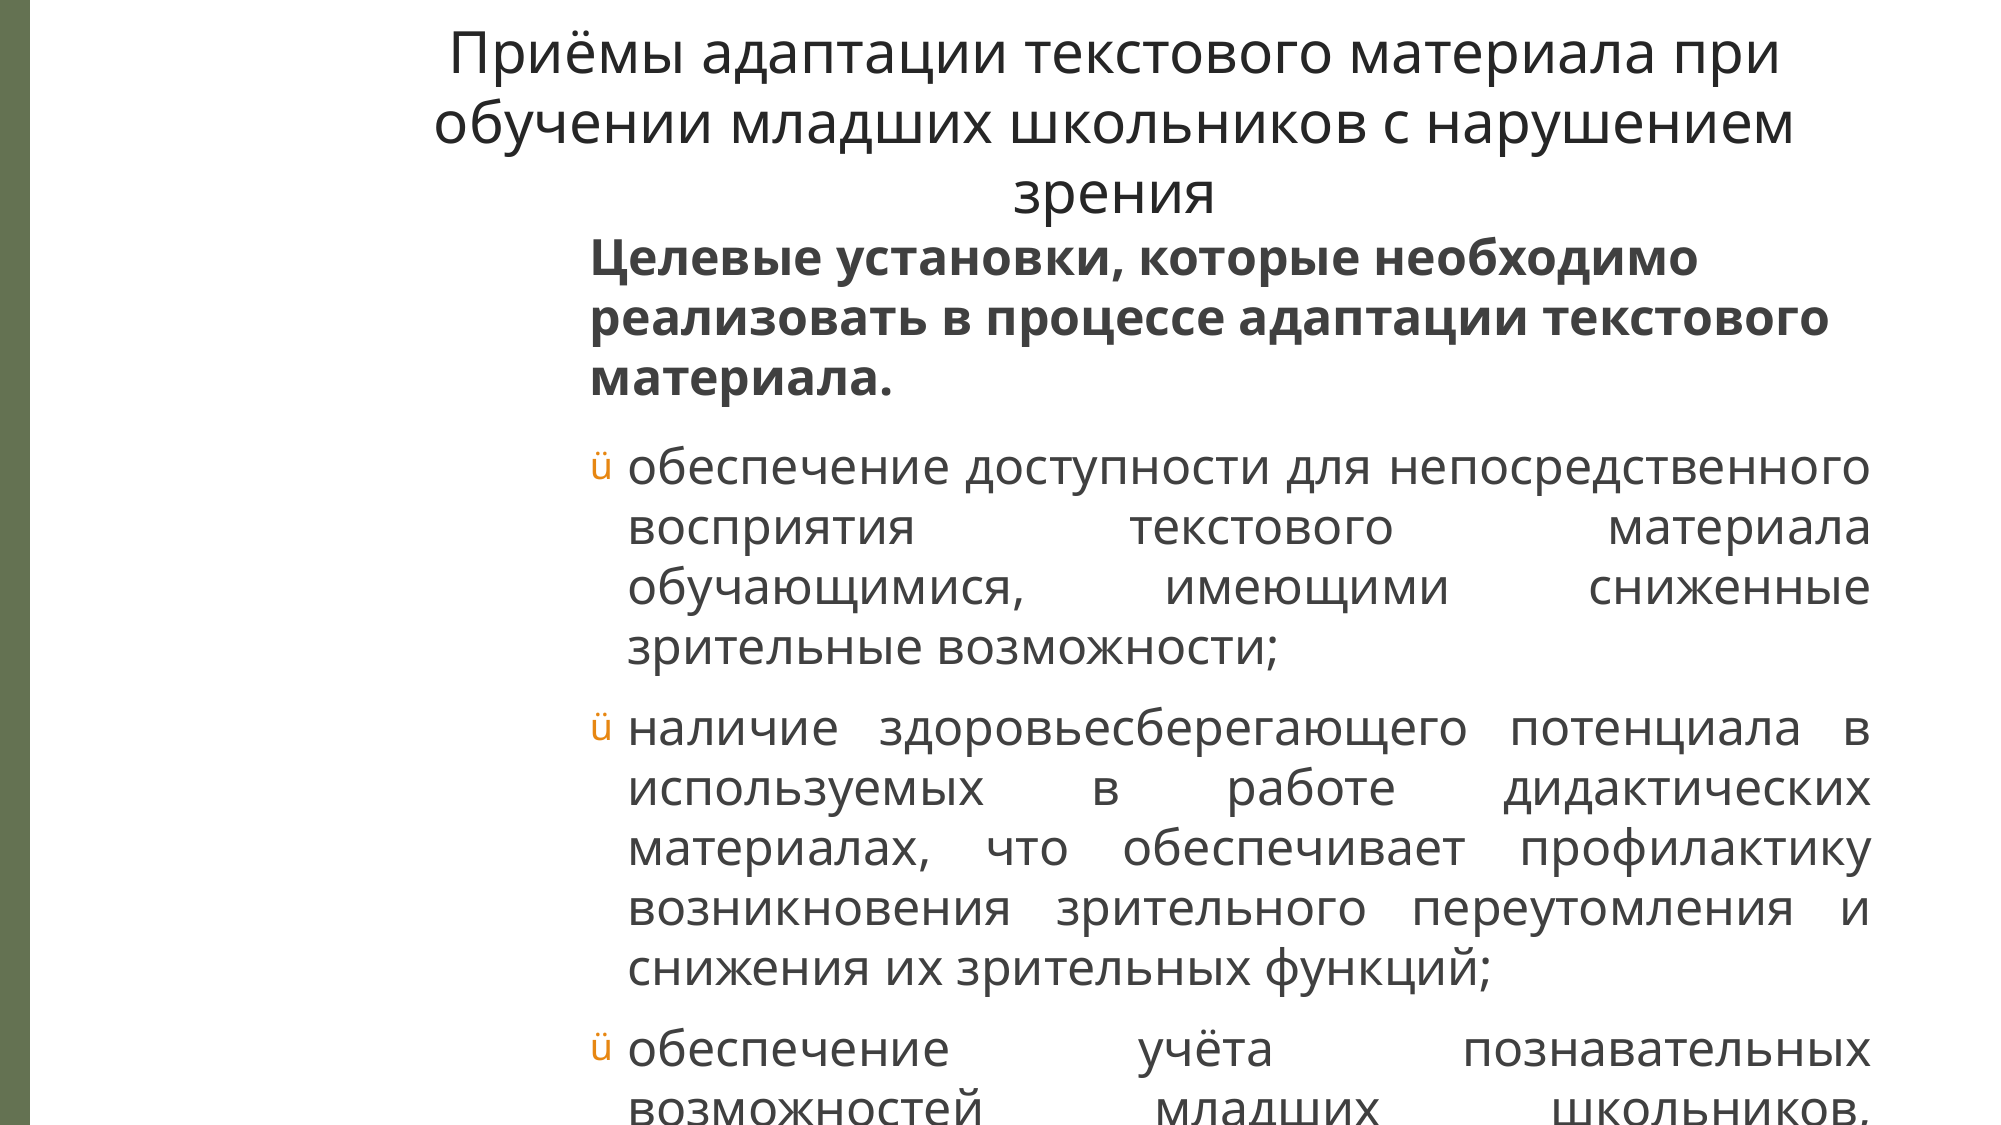

# Приёмы адаптации текстового материала при обучении младших школьников с нарушением зрения
Целевые установки, которые необходимо реализовать в процессе адаптации текстового материала.
обеспечение доступности для непосредственного восприятия текстового материала обучающимися, имеющими сниженные зрительные возможности;
наличие здоровьесберегающего потенциала в используемых в работе дидактических материалах, что обеспечивает профилактику возникновения зрительного переутомления и снижения их зрительных функций;
обеспечение учёта познавательных возможностей младших школьников, находящихся в условиях зрительной депривации.